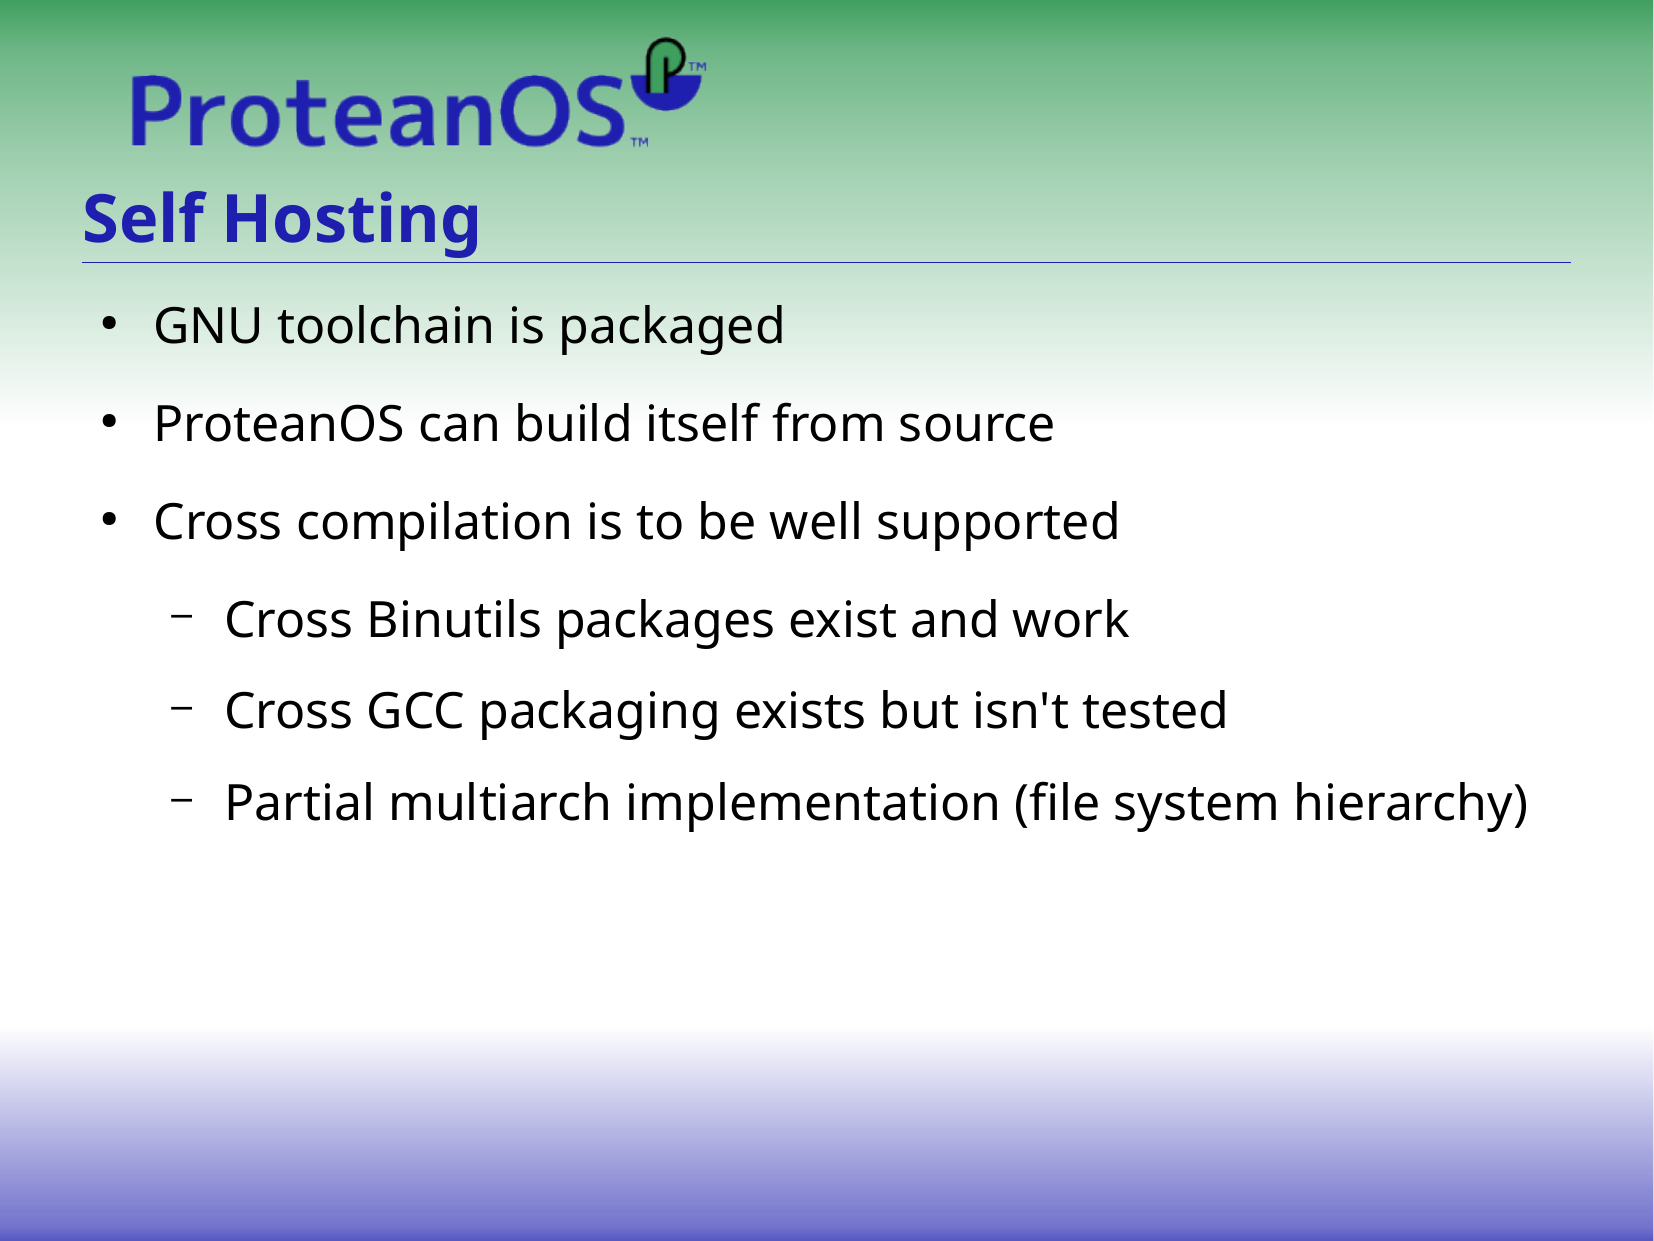

# Self Hosting
GNU toolchain is packaged
ProteanOS can build itself from source
Cross compilation is to be well supported
Cross Binutils packages exist and work
Cross GCC packaging exists but isn't tested
Partial multiarch implementation (file system hierarchy)